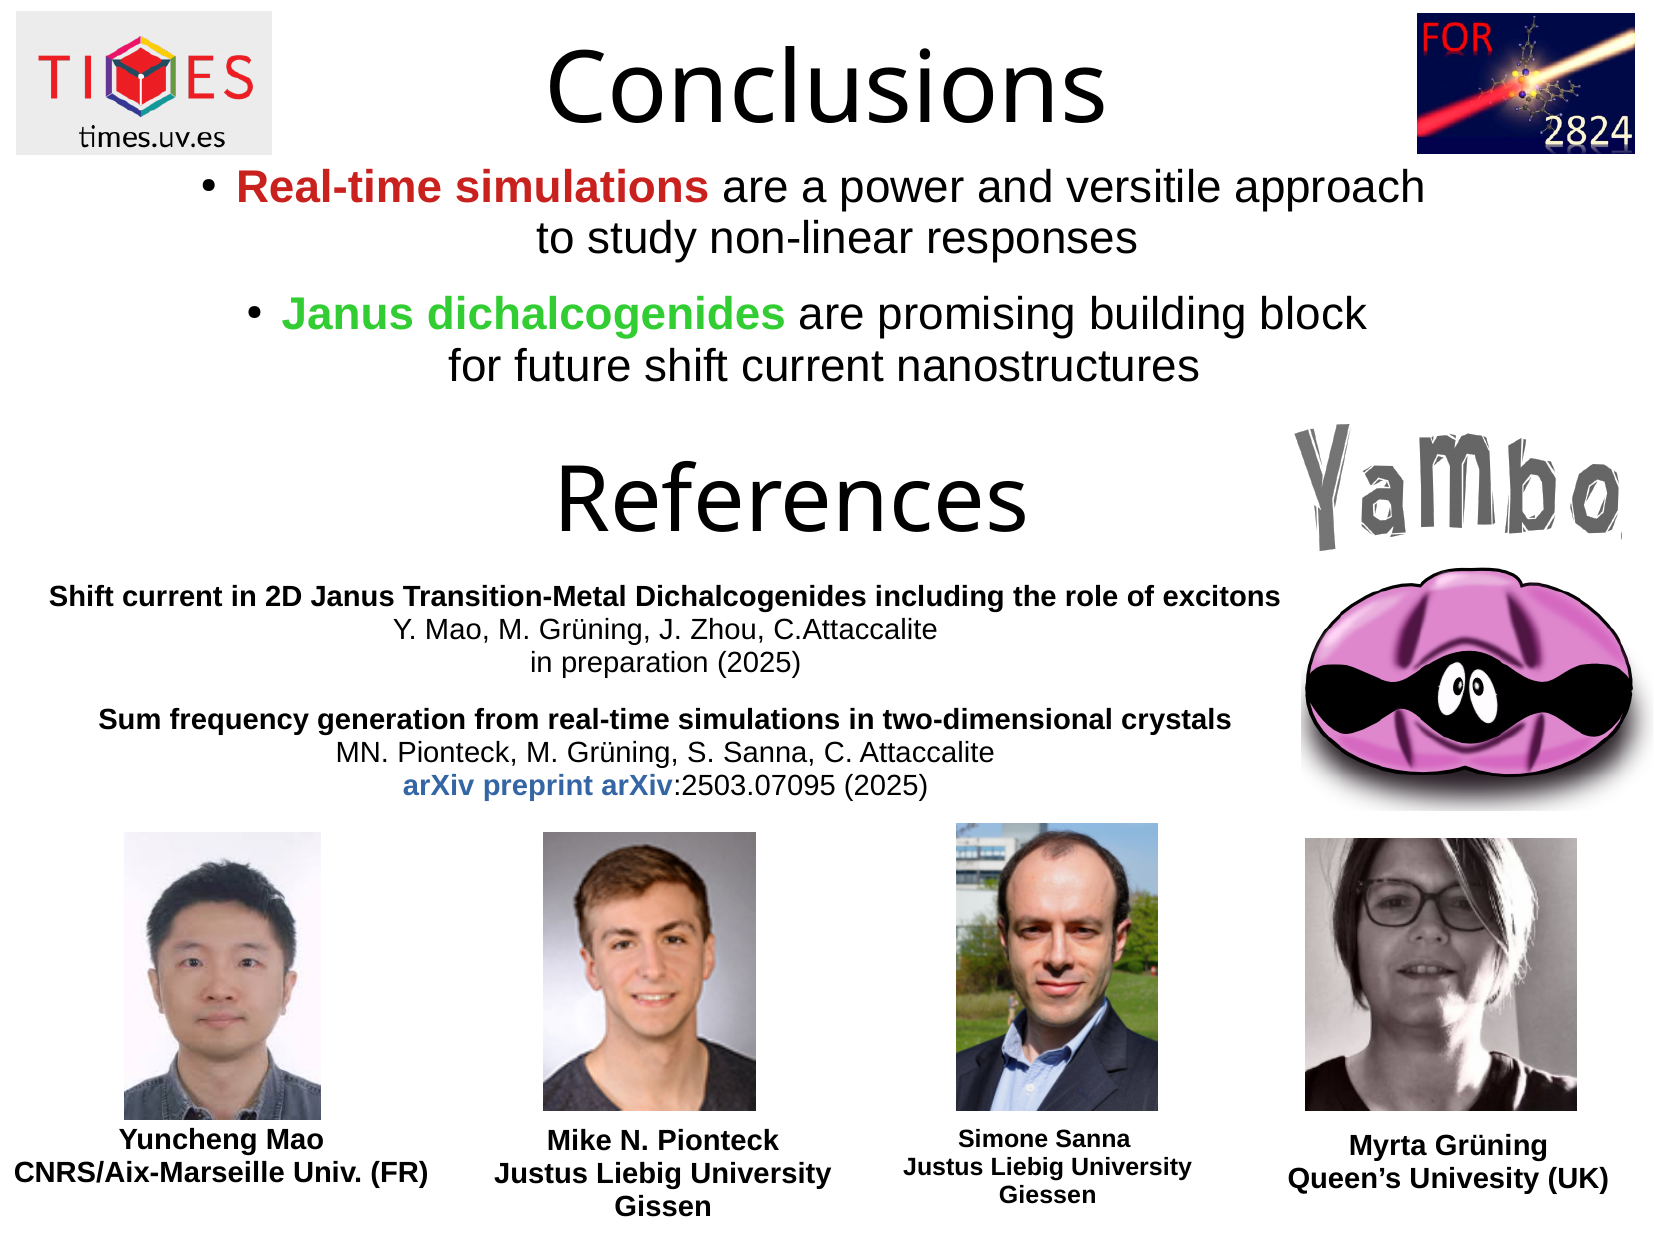

# Conclusions
Real-time simulations are a power and versitile approach
 to study non-linear responses
Janus dichalcogenides are promising building block
for future shift current nanostructures
References
Shift current in 2D Janus Transition-Metal Dichalcogenides including the role of excitons
Y. Mao, M. Grüning, J. Zhou, C.Attaccalite
in preparation (2025)
Sum frequency generation from real-time simulations in two-dimensional crystals
MN. Pionteck, M. Grüning, S. Sanna, C. Attaccalite
arXiv preprint arXiv:2503.07095 (2025)
Yuncheng Mao
CNRS/Aix-Marseille Univ. (FR)
Simone Sanna
Justus Liebig University Giessen
Myrta Grüning
Queen’s Univesity (UK)
Mike N. Pionteck
Justus Liebig University
Gissen